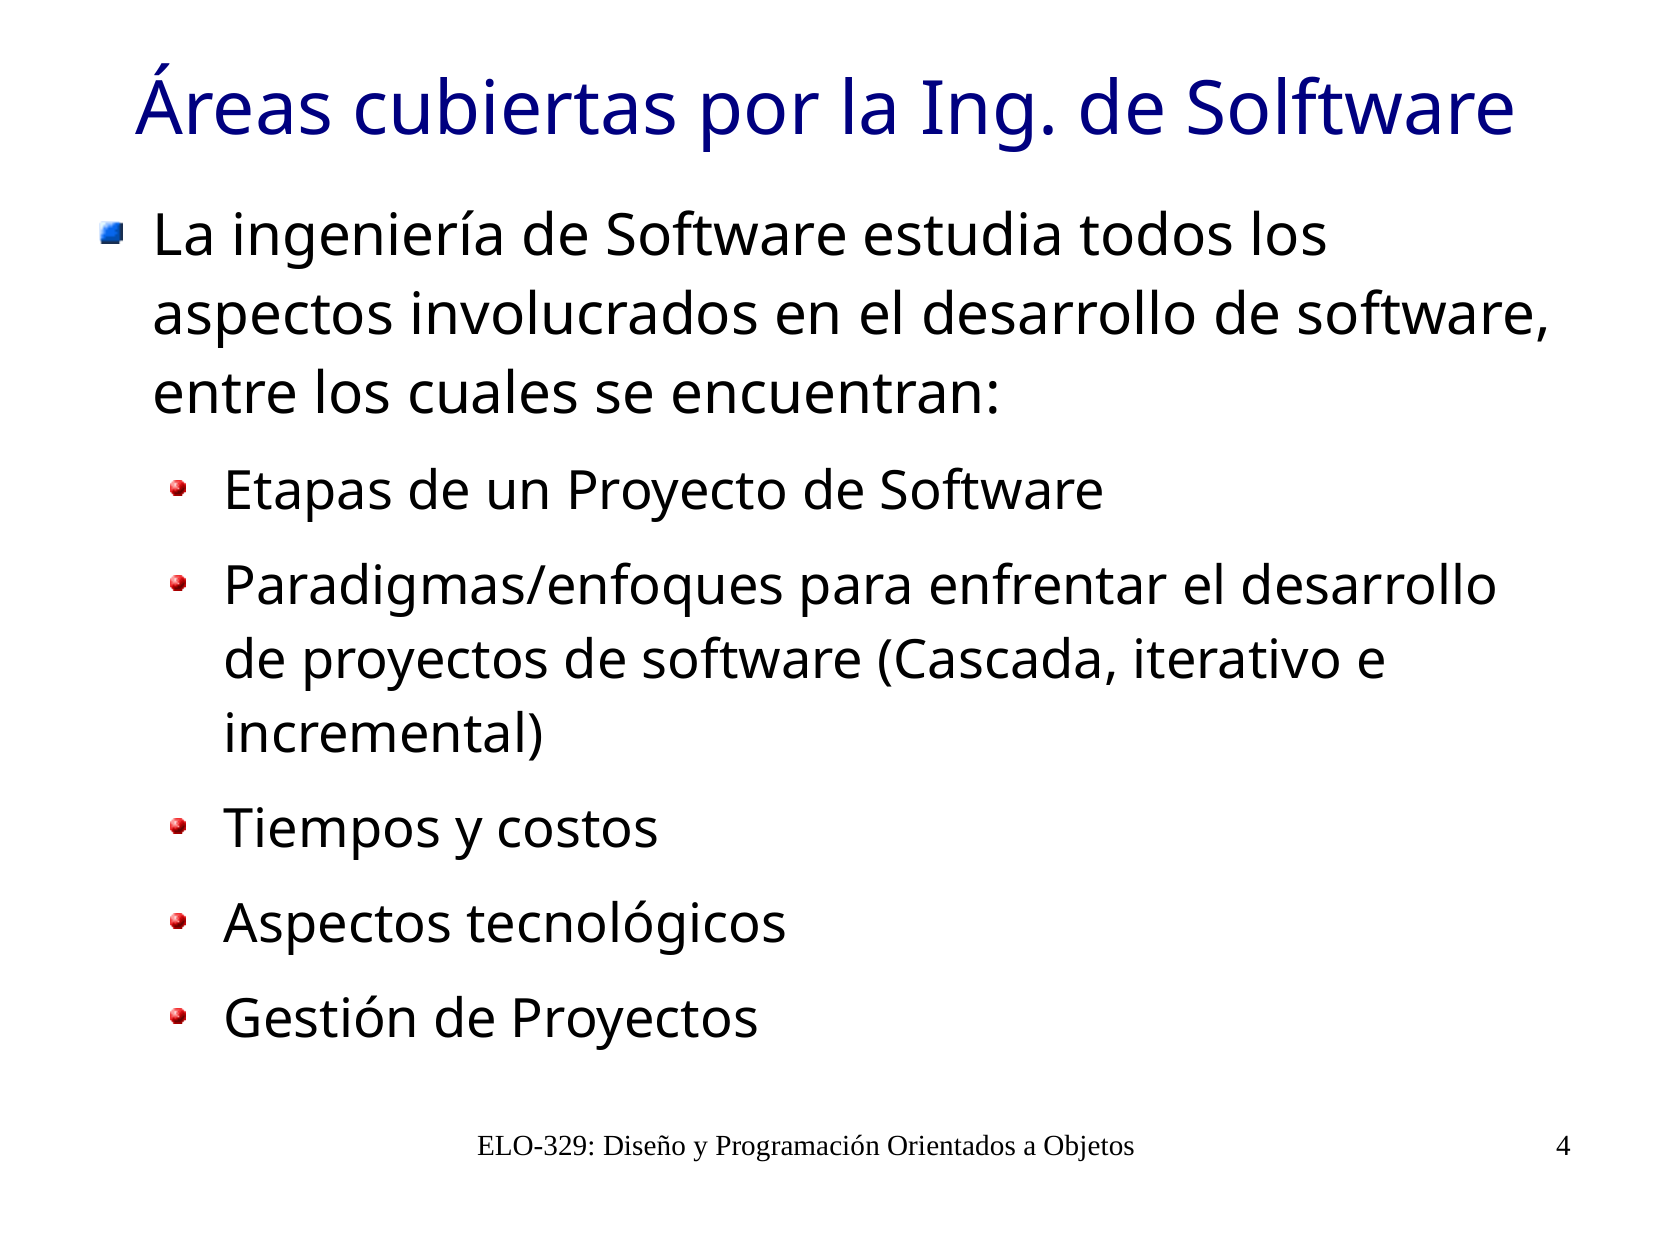

# Áreas cubiertas por la Ing. de Solftware
La ingeniería de Software estudia todos los aspectos involucrados en el desarrollo de software, entre los cuales se encuentran:
Etapas de un Proyecto de Software
Paradigmas/enfoques para enfrentar el desarrollo de proyectos de software (Cascada, iterativo e incremental)‏
Tiempos y costos
Aspectos tecnológicos
Gestión de Proyectos
4